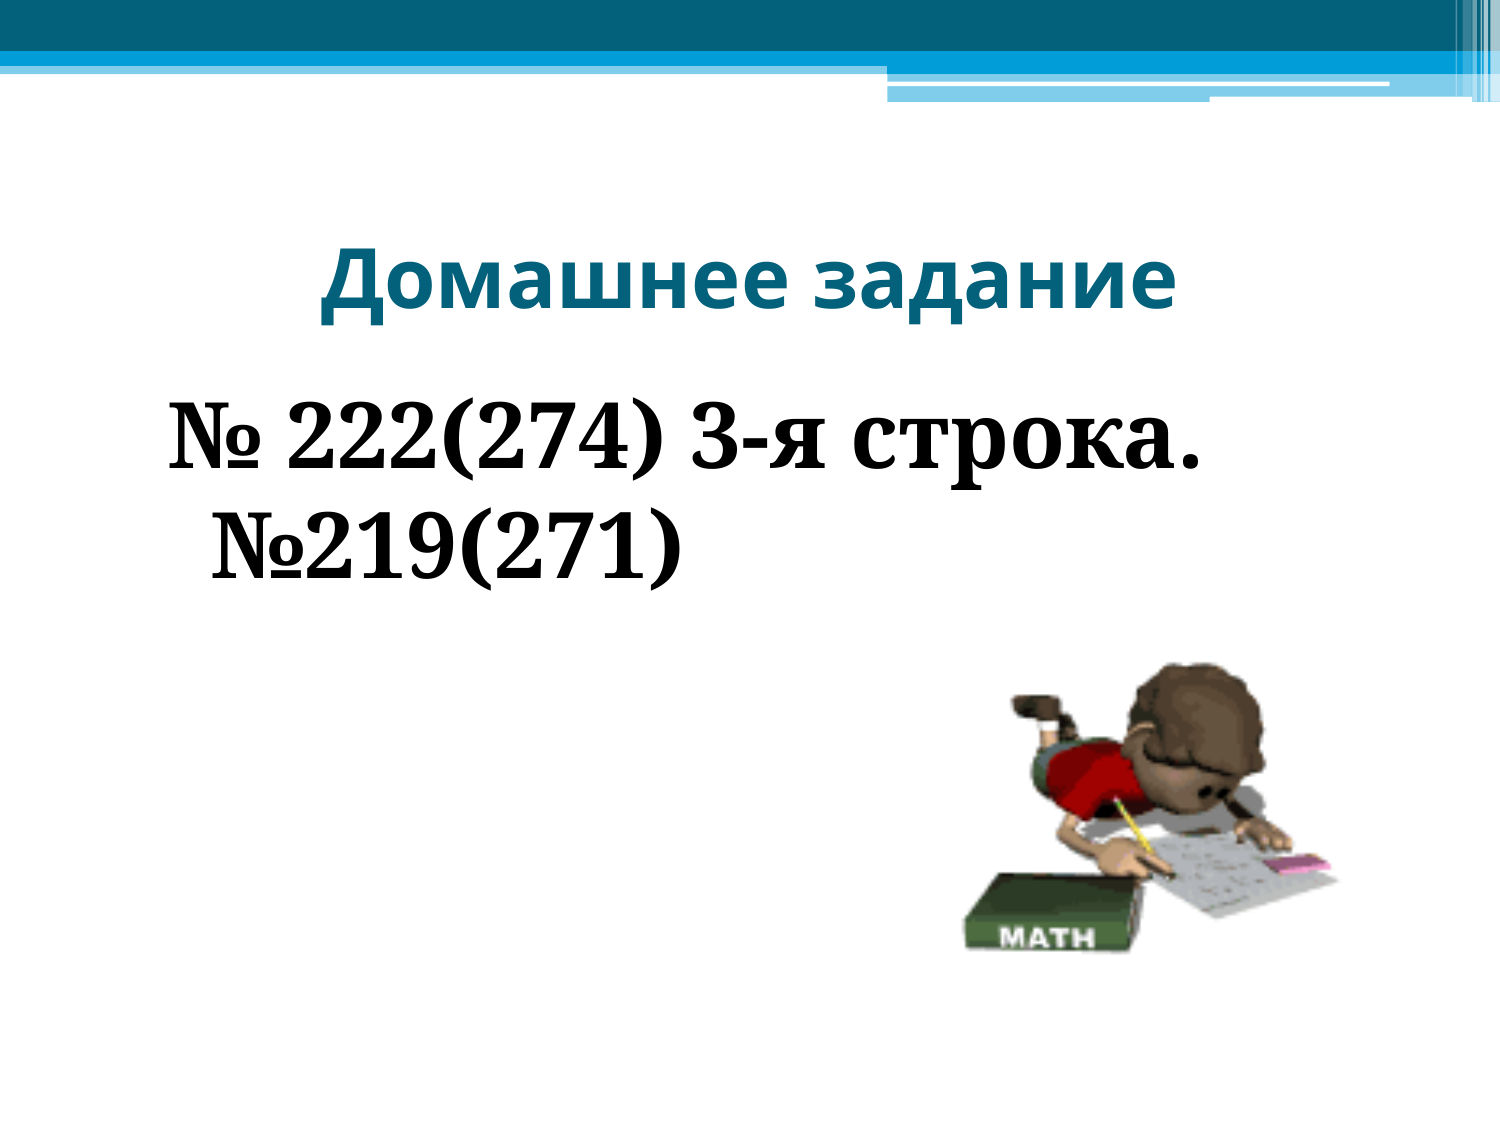

# Домашнее задание
№ 222(274) 3-я строка. №219(271)